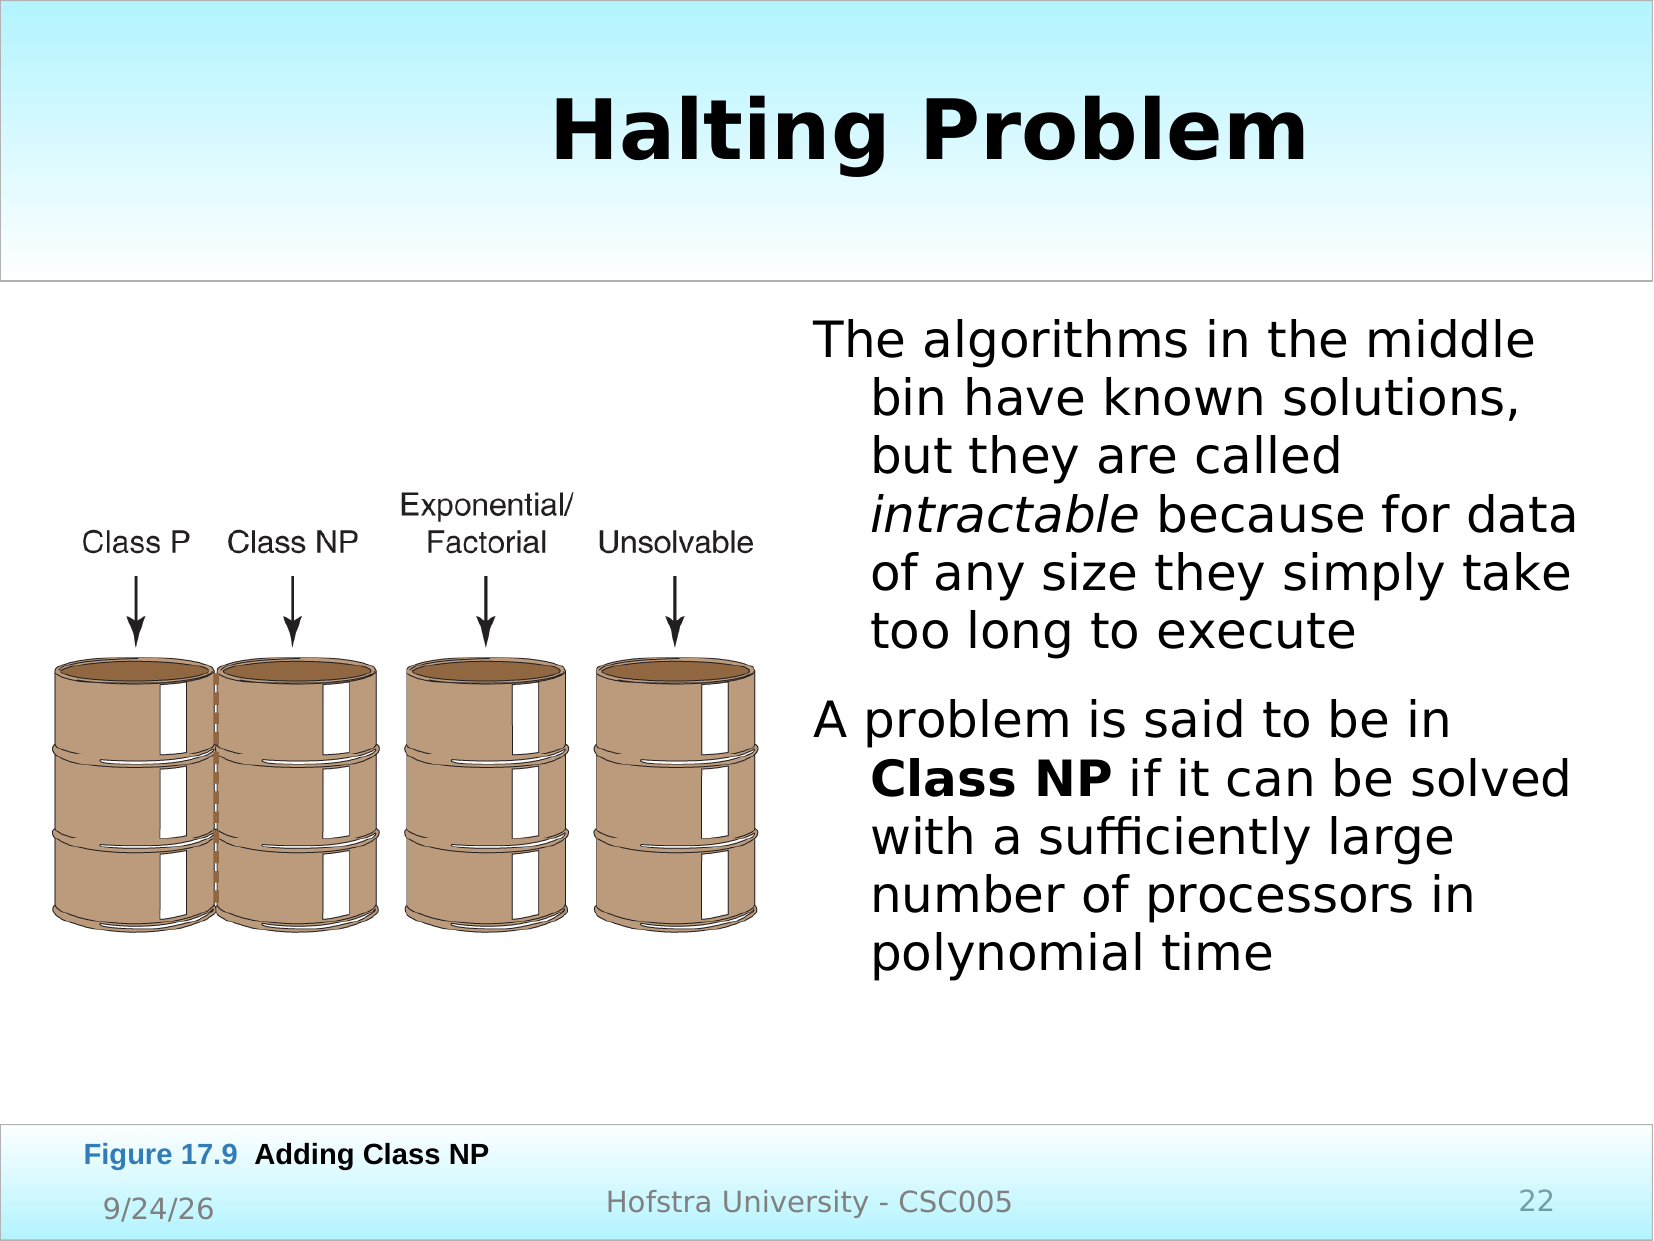

# Halting Problem
The algorithms in the middle bin have known solutions, but they are called intractable because for data of any size they simply take too long to execute
A problem is said to be in Class NP if it can be solved with a sufficiently large number of processors in polynomial time
Figure 17.9 Adding Class NP
22
Hofstra University - CSC005